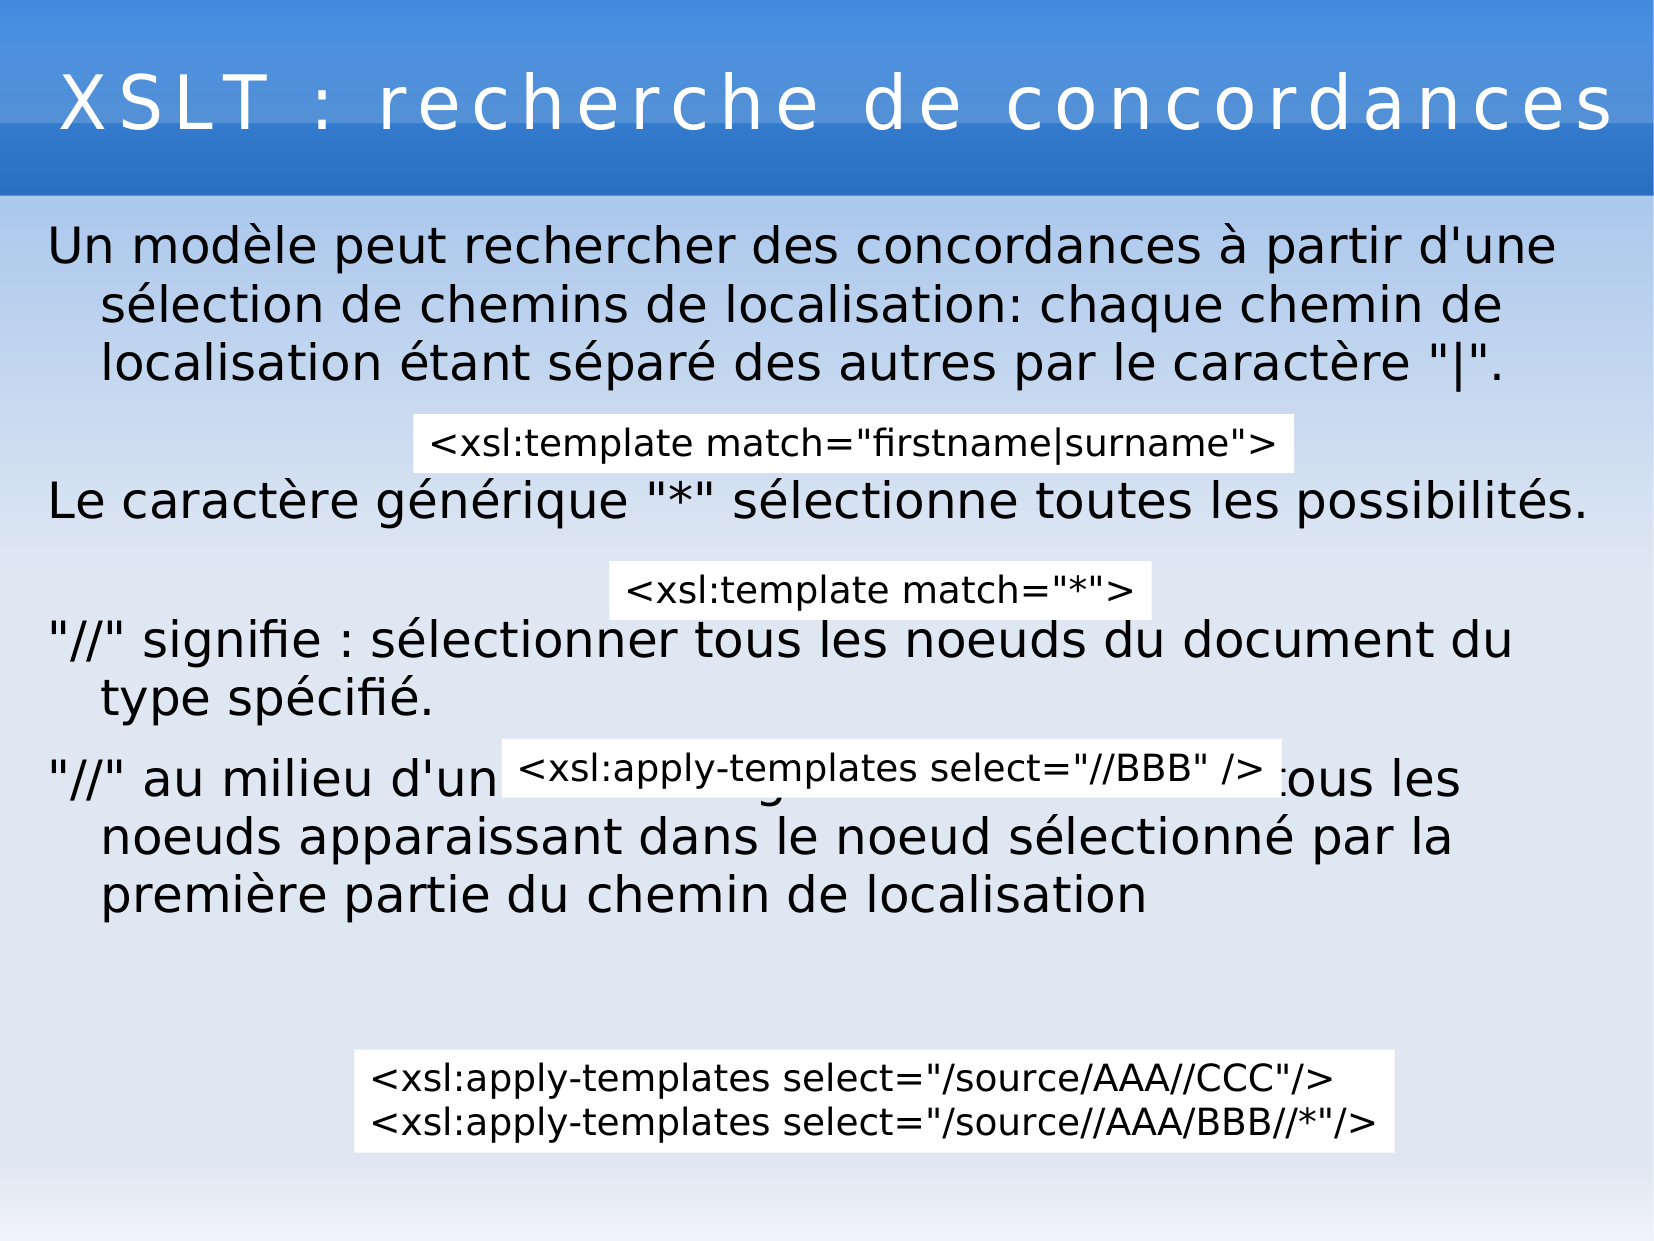

# XSLT : recherche de concordances
Un modèle peut rechercher des concordances à partir d'une sélection de chemins de localisation: chaque chemin de localisation étant séparé des autres par le caractère "|".
Le caractère générique "*" sélectionne toutes les possibilités.
"//" signifie : sélectionner tous les noeuds du document du type spécifié.
"//" au milieu d'un chemin signifie : sélectionner tous les noeuds apparaissant dans le noeud sélectionné par la première partie du chemin de localisation
<xsl:template match="firstname|surname">
<xsl:template match="*">
<xsl:apply-templates select="//BBB" />
<xsl:apply-templates select="/source/AAA//CCC"/>
<xsl:apply-templates select="/source//AAA/BBB//*"/>